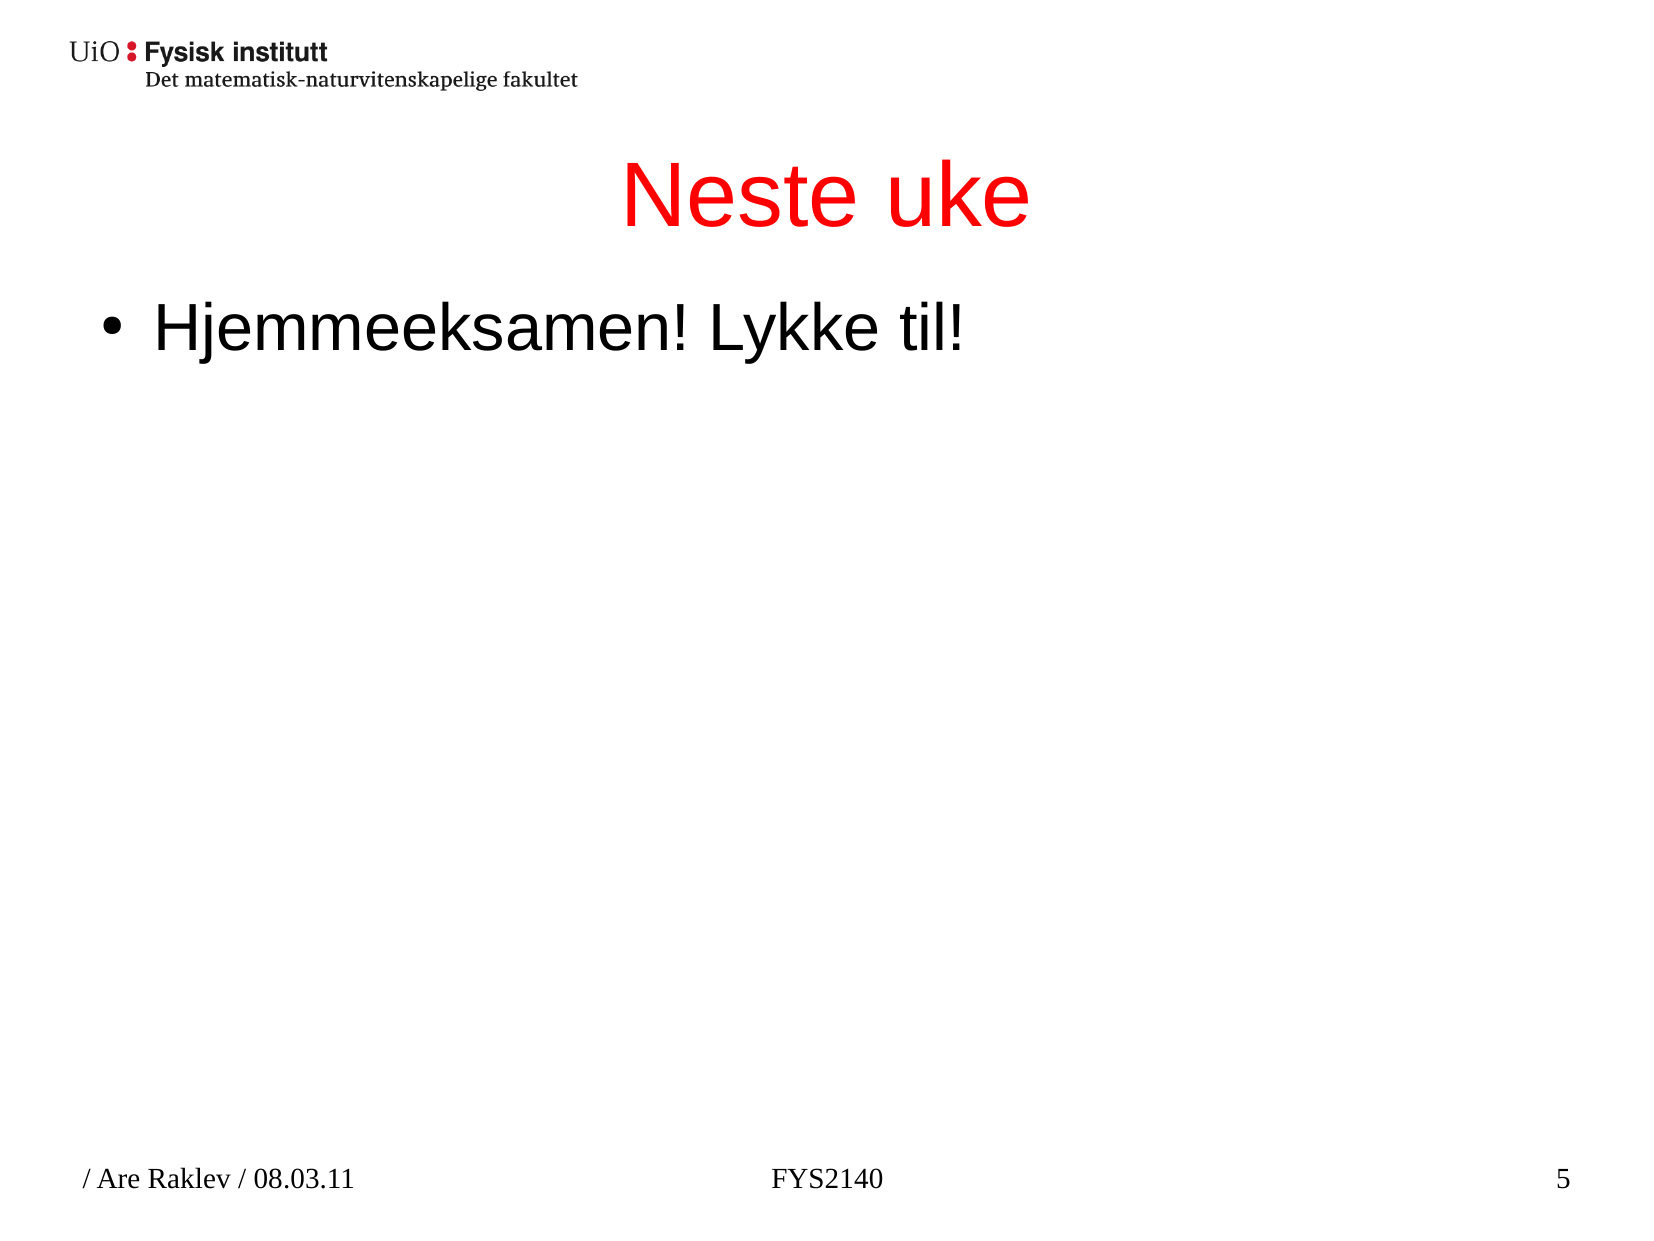

# Neste uke
Hjemmeeksamen! Lykke til!
/ Are Raklev / 08.03.11
FYS2140
5